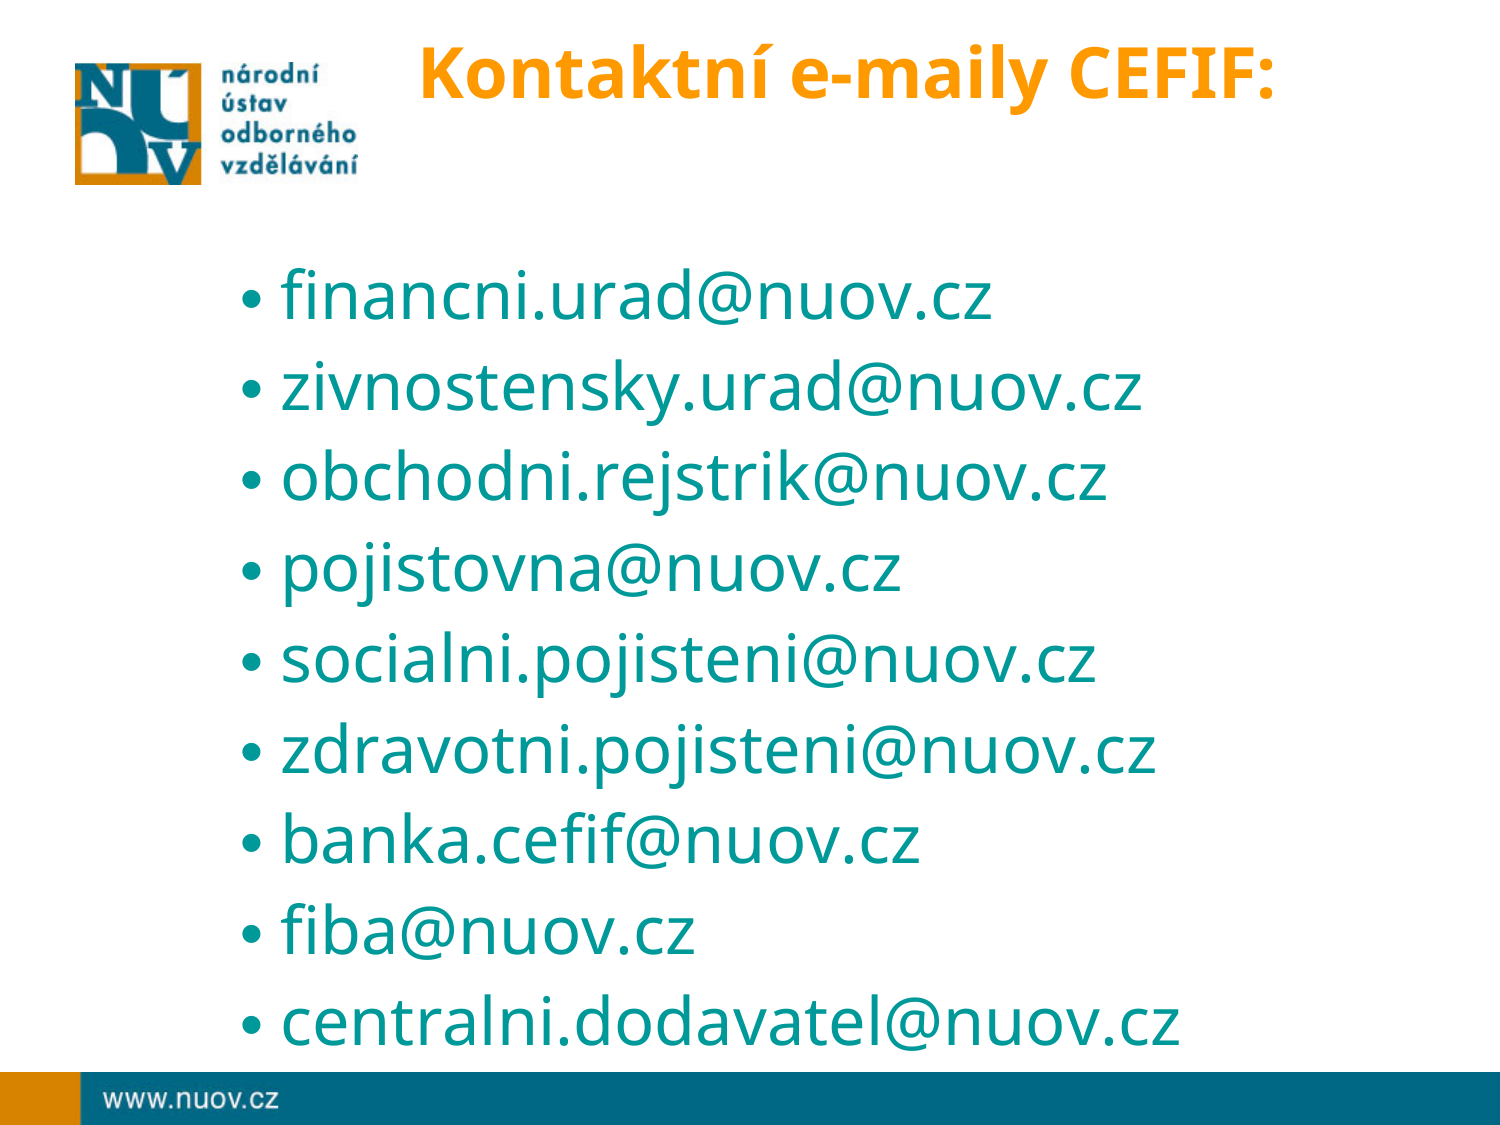

# Kontaktní e-maily CEFIF:
 financni.urad@nuov.cz
 zivnostensky.urad@nuov.cz
 obchodni.rejstrik@nuov.cz
 pojistovna@nuov.cz
 socialni.pojisteni@nuov.cz
 zdravotni.pojisteni@nuov.cz
 banka.cefif@nuov.cz
 fiba@nuov.cz
 centralni.dodavatel@nuov.cz